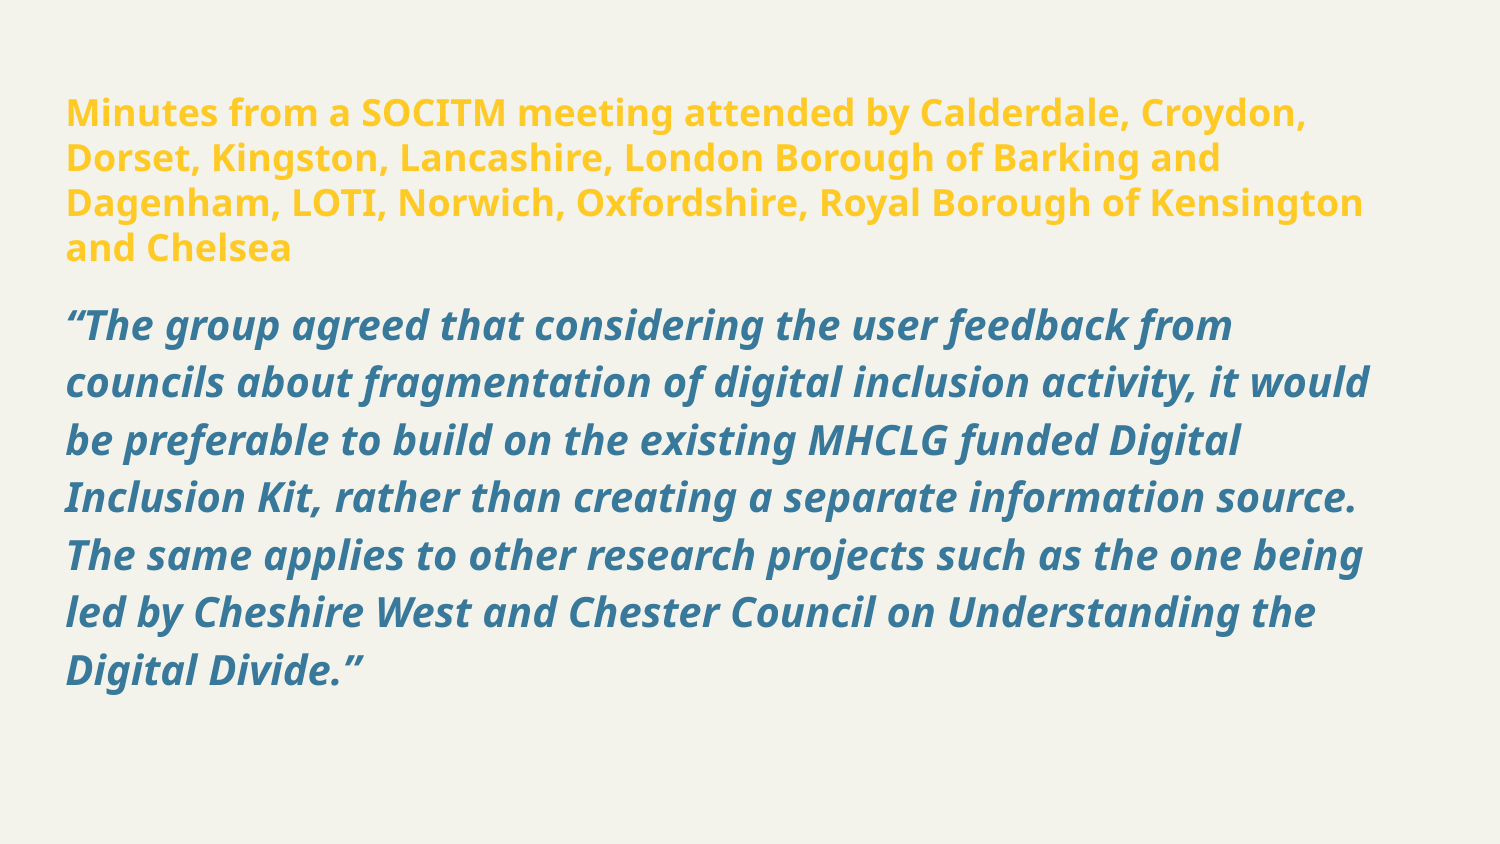

Minutes from a SOCITM meeting attended by Calderdale, Croydon, Dorset, Kingston, Lancashire, London Borough of Barking and Dagenham, LOTI, Norwich, Oxfordshire, Royal Borough of Kensington and Chelsea
# “The group agreed that considering the user feedback from councils about fragmentation of digital inclusion activity, it would be preferable to build on the existing MHCLG funded Digital Inclusion Kit, rather than creating a separate information source. The same applies to other research projects such as the one being led by Cheshire West and Chester Council on Understanding the Digital Divide.”